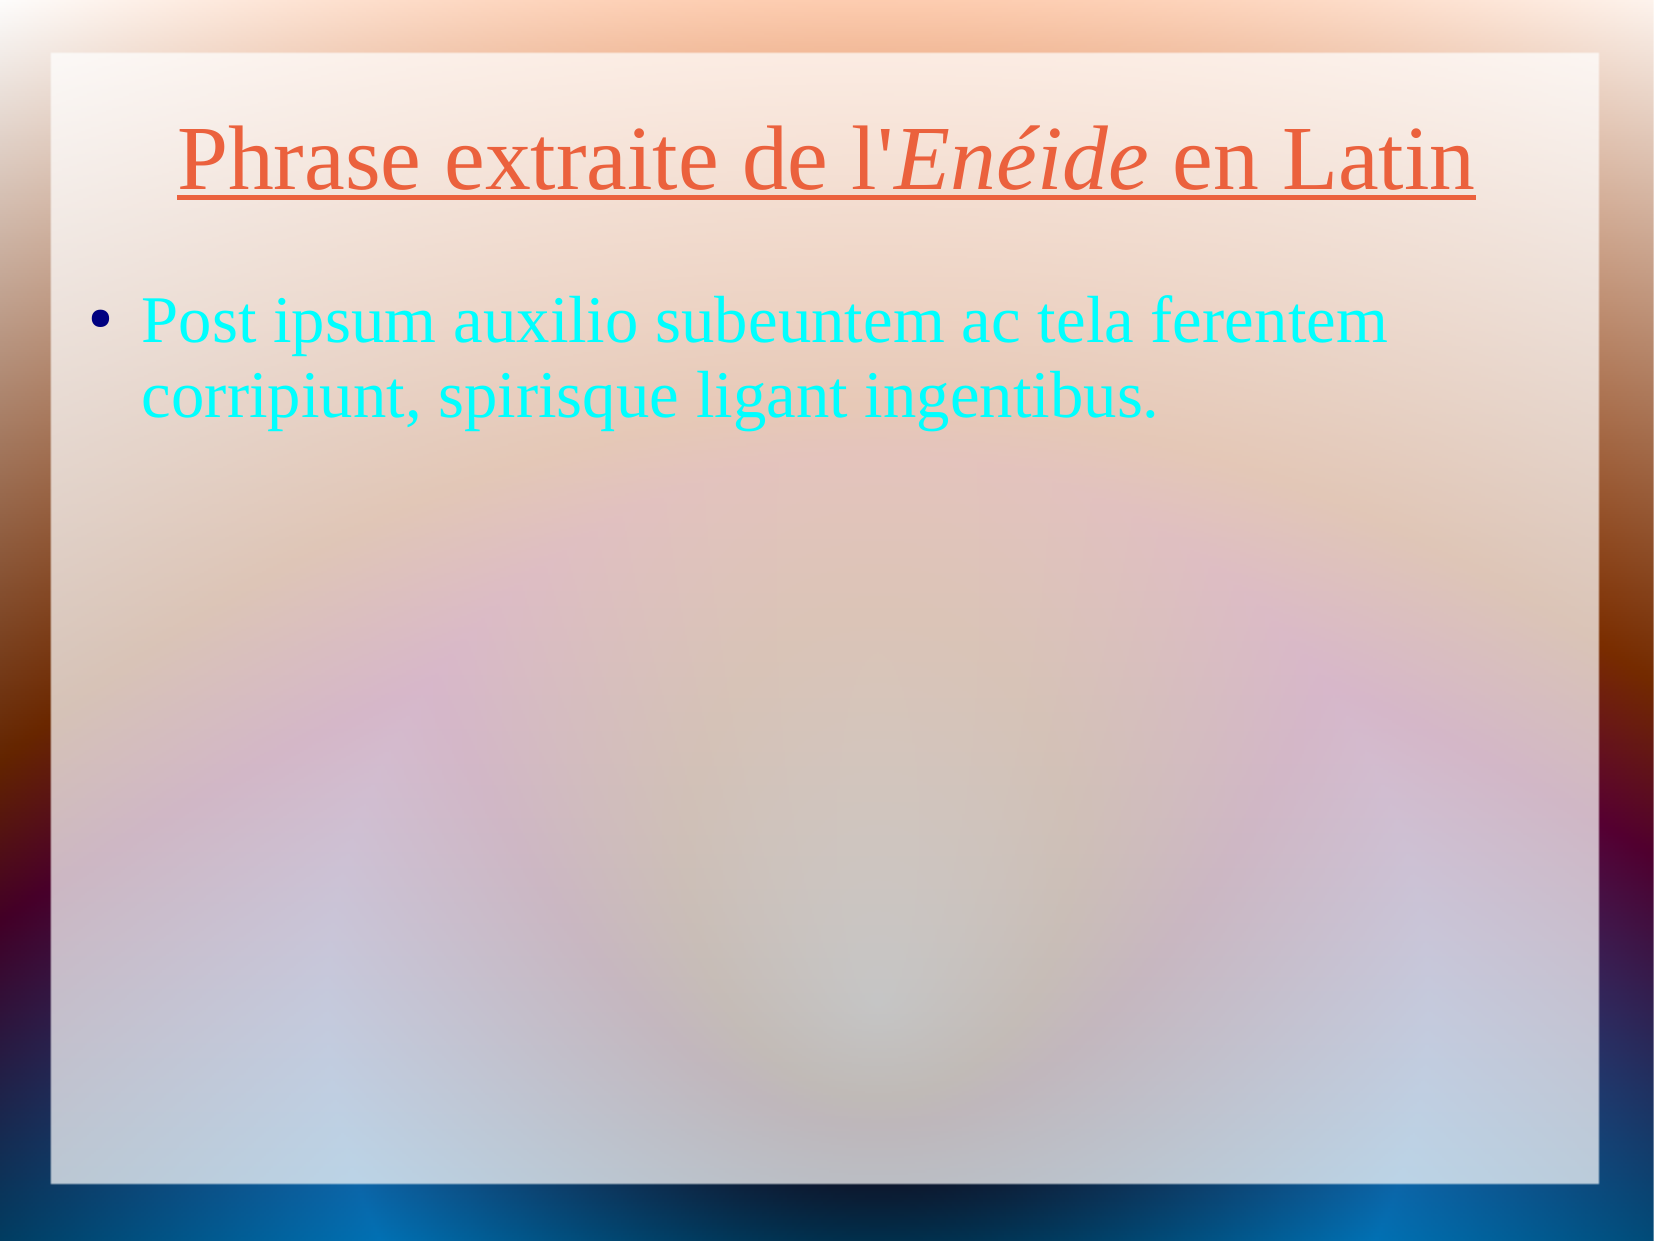

# Phrase extraite de l'Enéide en Latin
Post ipsum auxilio subeuntem ac tela ferentem corripiunt, spirisque ligant ingentibus.